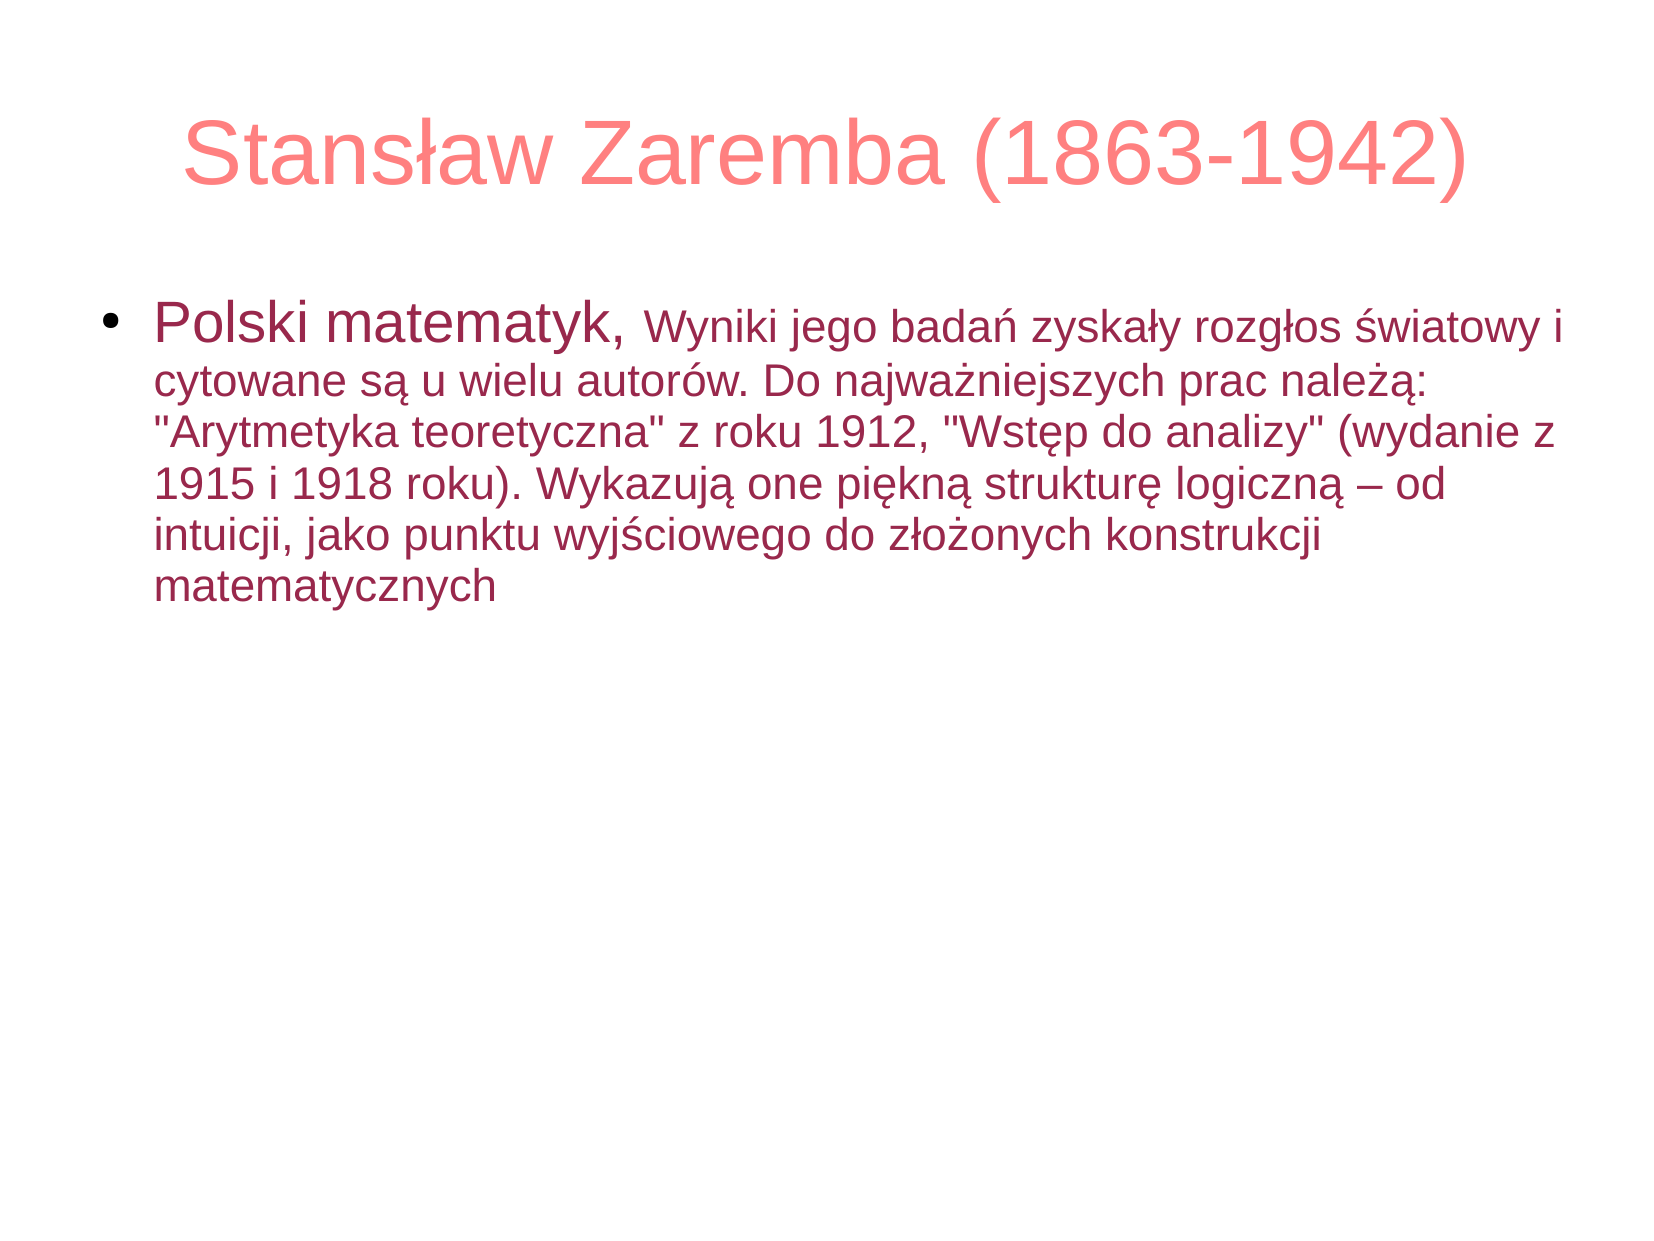

# Stansław Zaremba (1863-1942)
Polski matematyk, Wyniki jego badań zyskały rozgłos światowy i cytowane są u wielu autorów. Do najważniejszych prac należą: "Arytmetyka teoretyczna" z roku 1912, "Wstęp do analizy" (wydanie z 1915 i 1918 roku). Wykazują one piękną strukturę logiczną – od intuicji, jako punktu wyjściowego do złożonych konstrukcji matematycznych